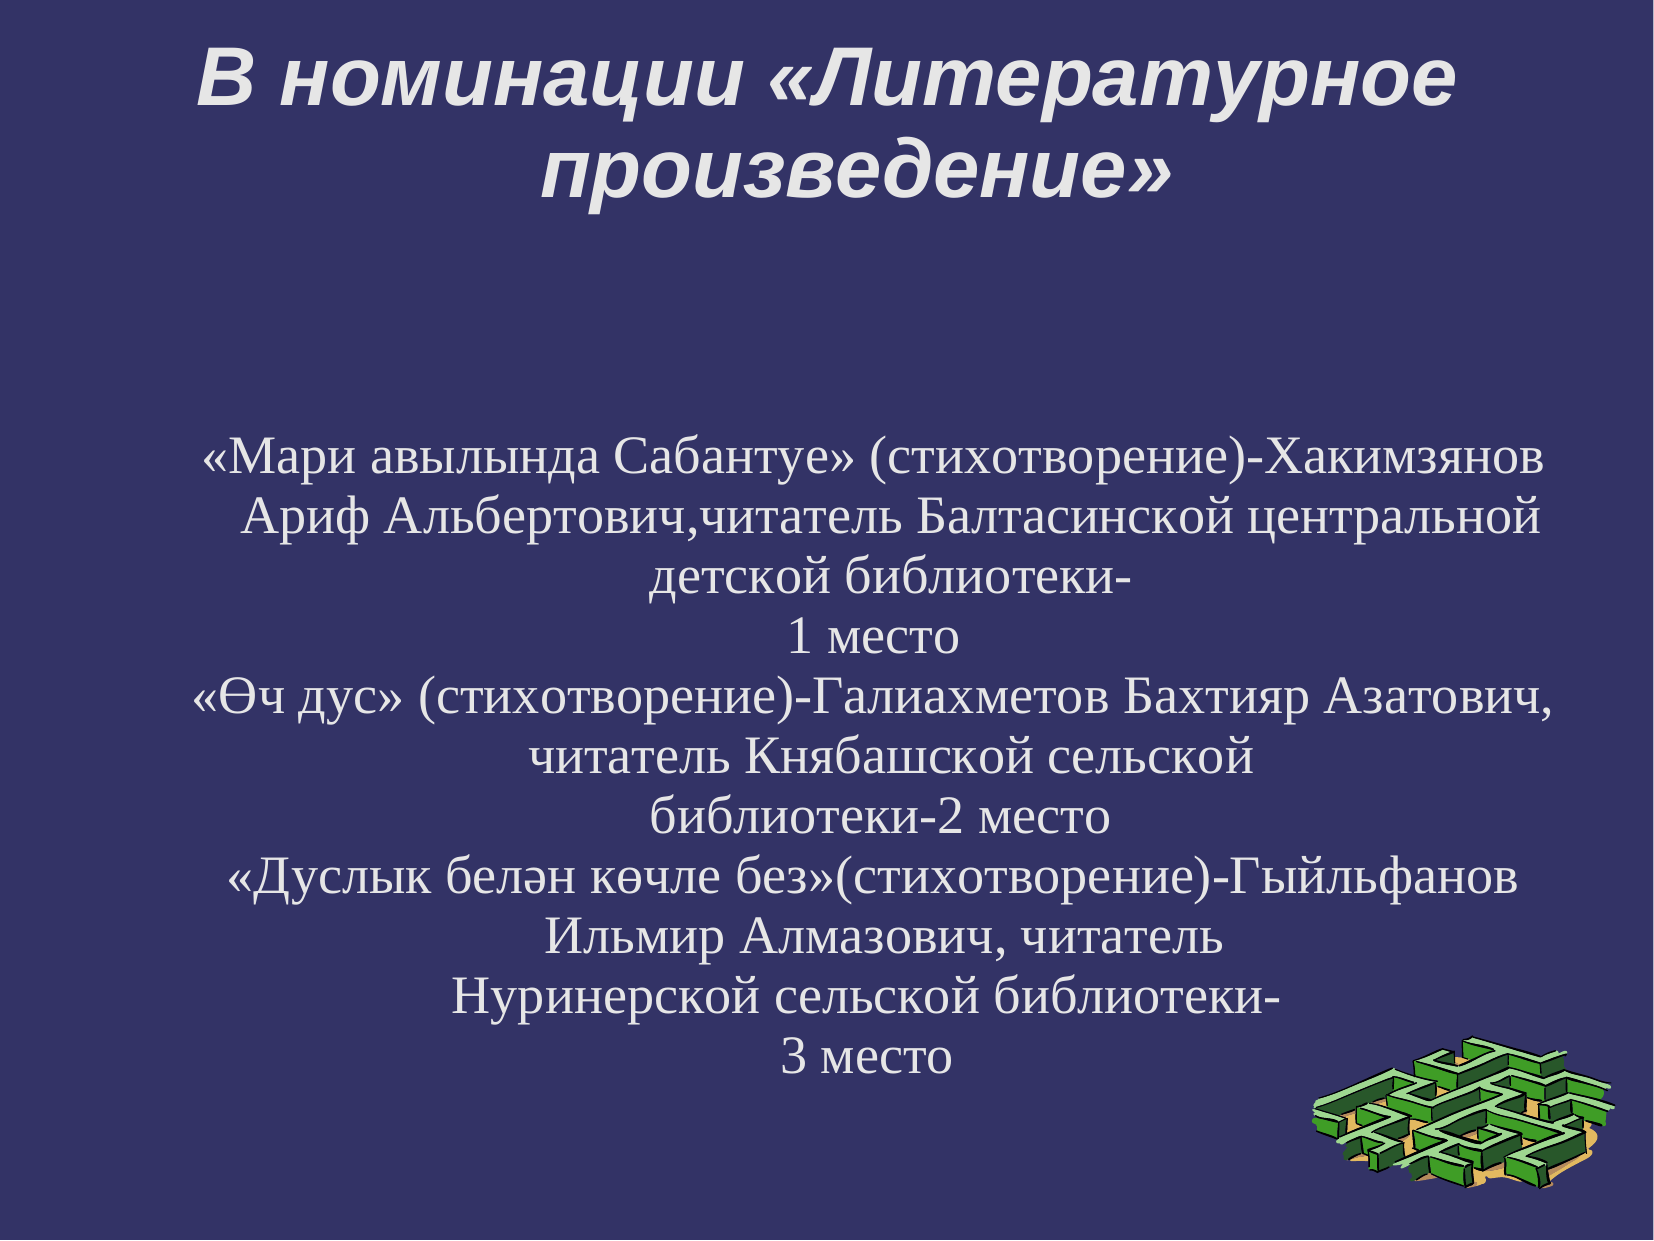

# В номинации «Литературное произведение»
«Мари авылында Сабантуе» (стихотворение)-Хакимзянов Ариф Альбертович,читатель Балтасинской центральной детской библиотеки-
1 место
«Өч дус» (стихотворение)-Галиахметов Бахтияр Азатович, читатель Княбашской сельской
 библиотеки-2 место
«Дуслык белән көчле без»(стихотворение)-Гыйльфанов Ильмир Алмазович, читатель
Нуринерской сельской библиотеки-
3 место